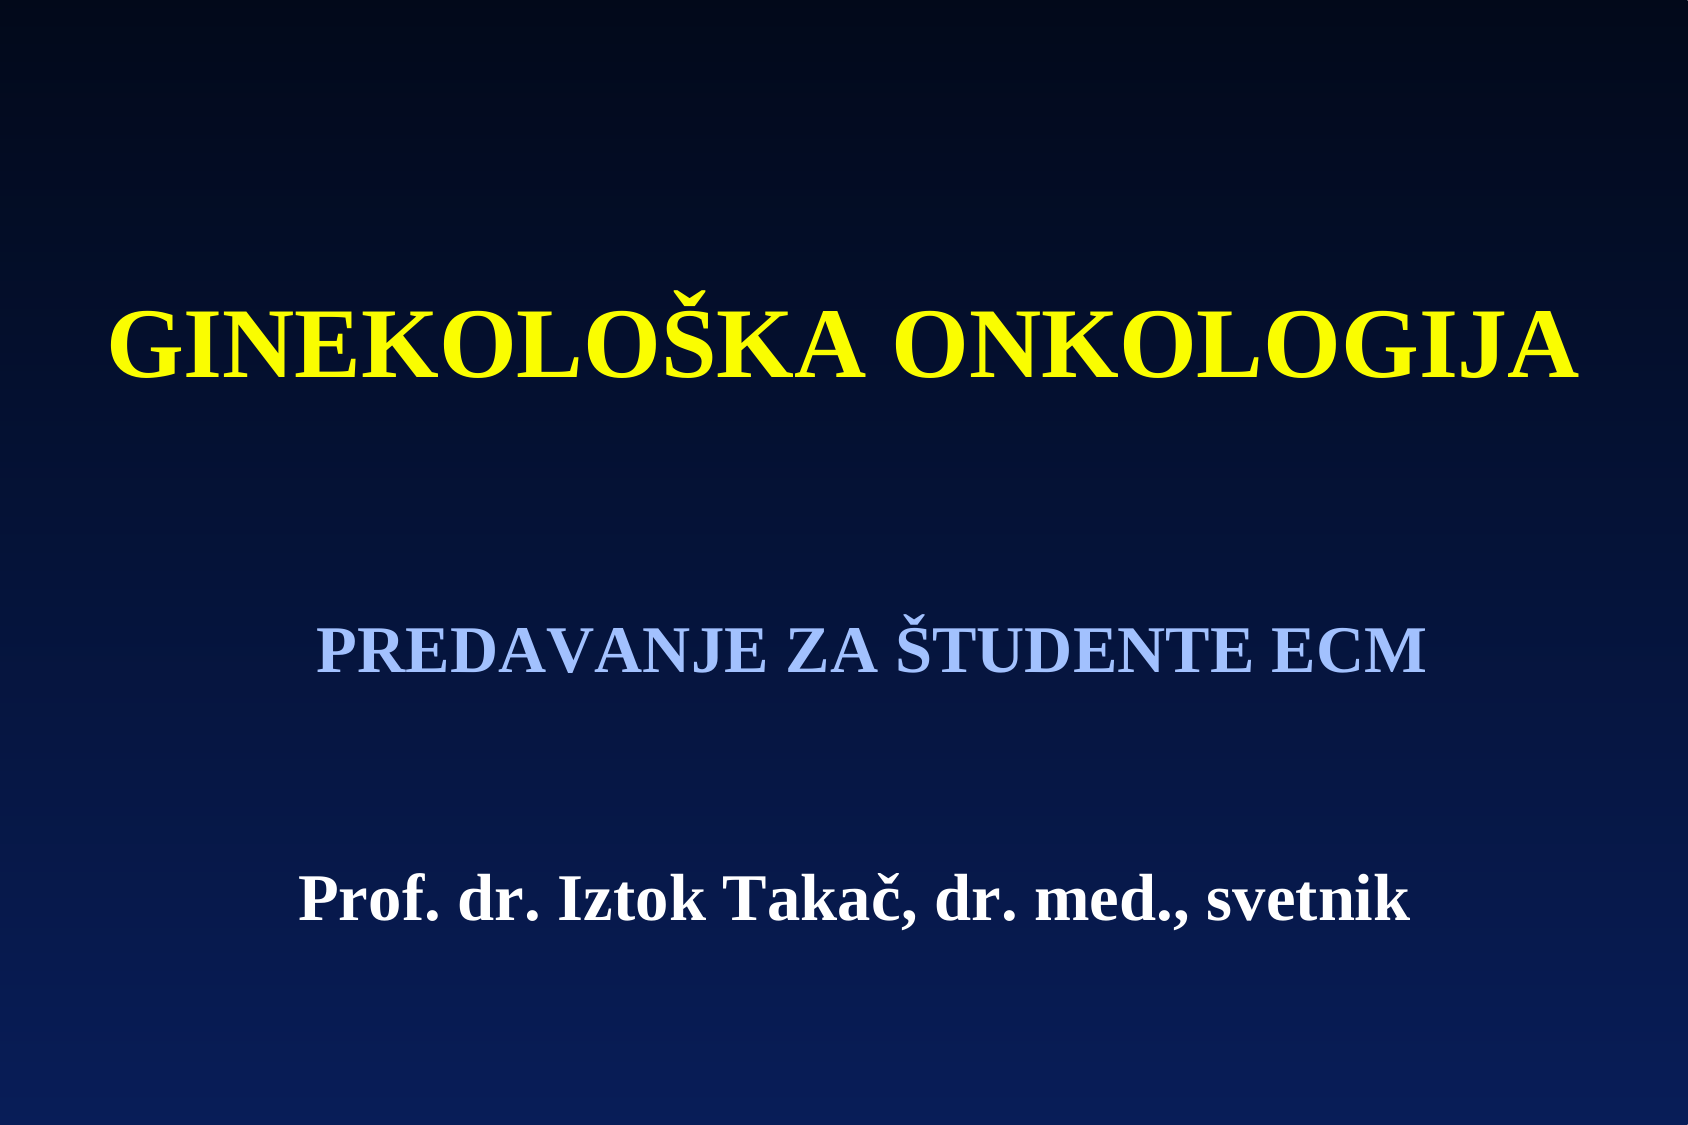

# GINEKOLOŠKA ONKOLOGIJA
PREDAVANJE ZA ŠTUDENTE ECM
Prof. dr. Iztok Takač, dr. med., svetnik